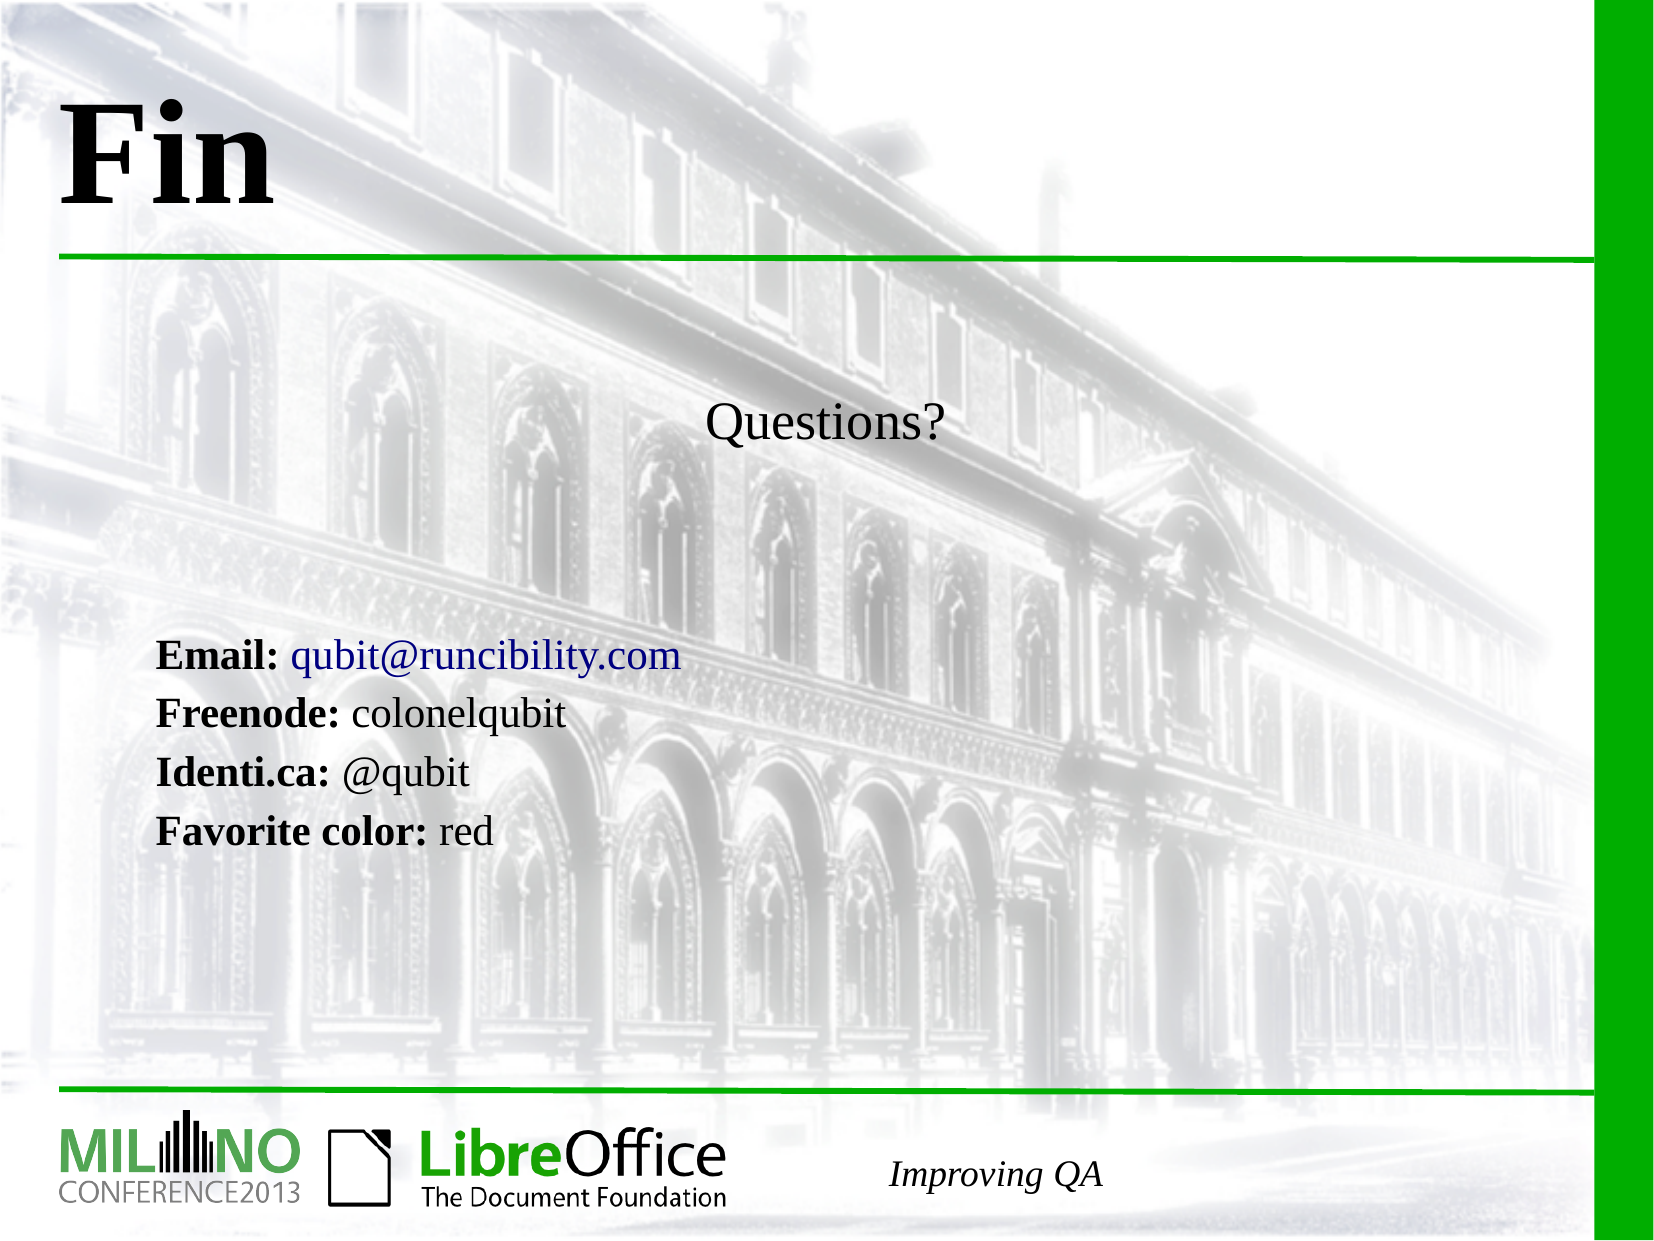

# Fin
Questions?
Email: qubit@runcibility.com
Freenode: colonelqubit
Identi.ca: @qubit
Favorite color: red